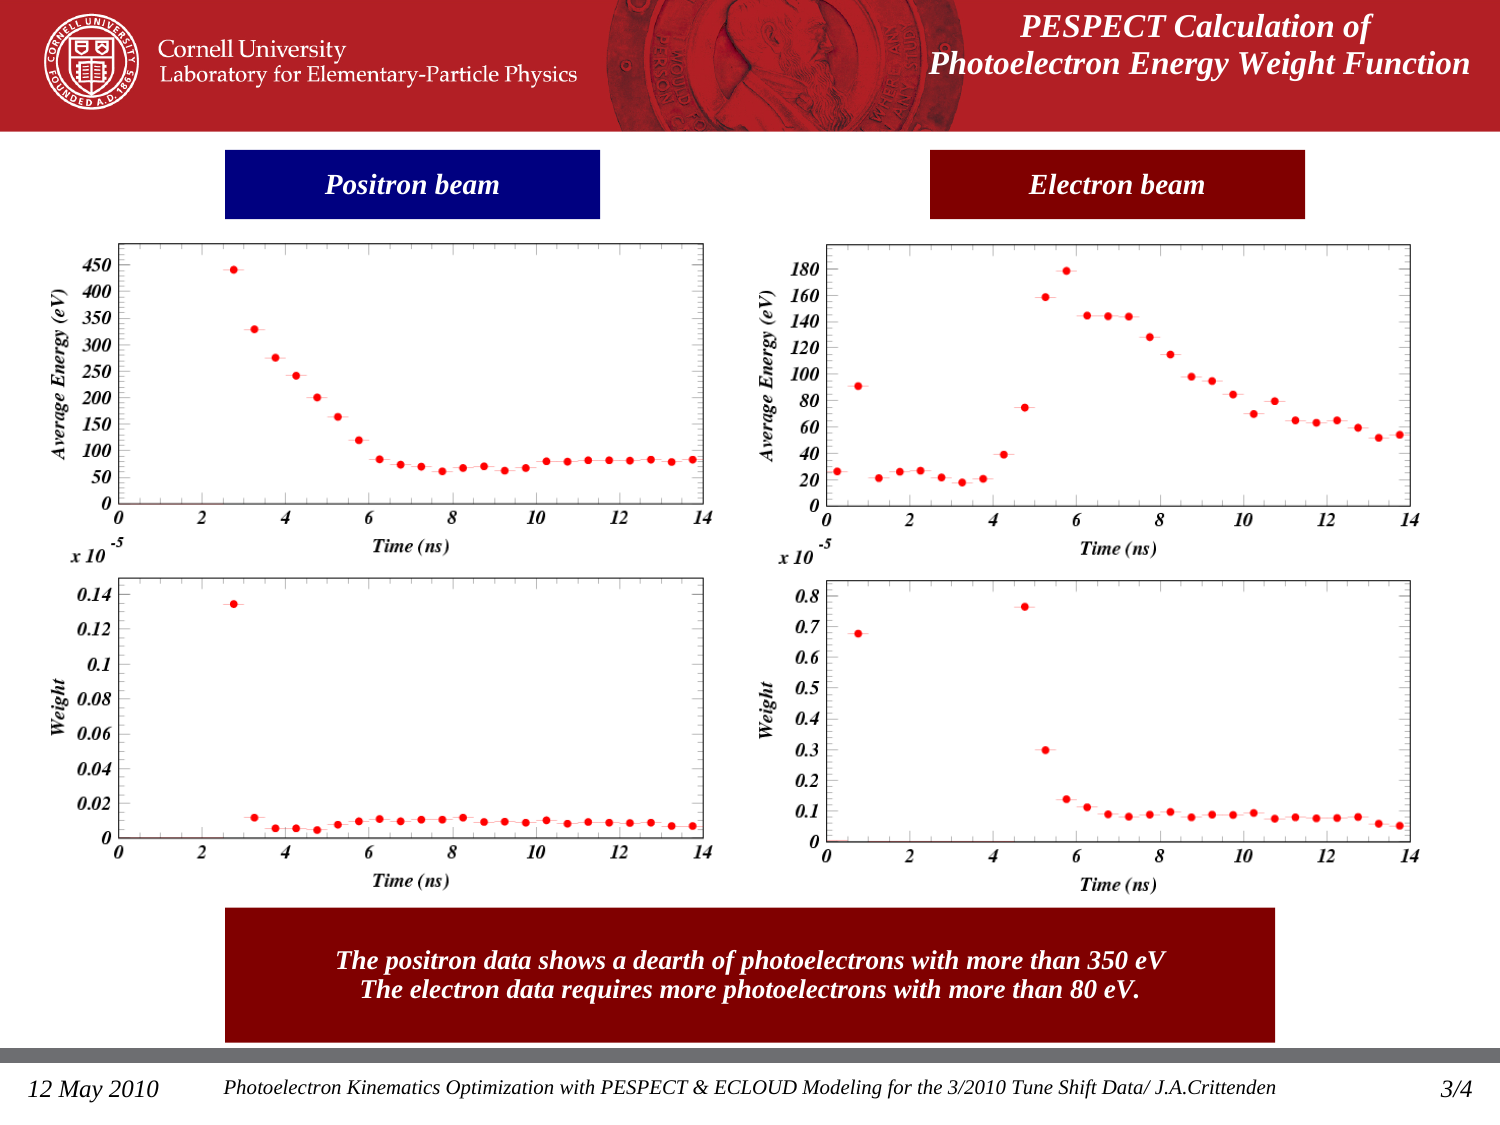

PESPECT Calculation of
Photoelectron Energy Weight Function
Positron beam
Electron beam
The positron data shows a dearth of photoelectrons with more than 350 eV
The electron data requires more photoelectrons with more than 80 eV.